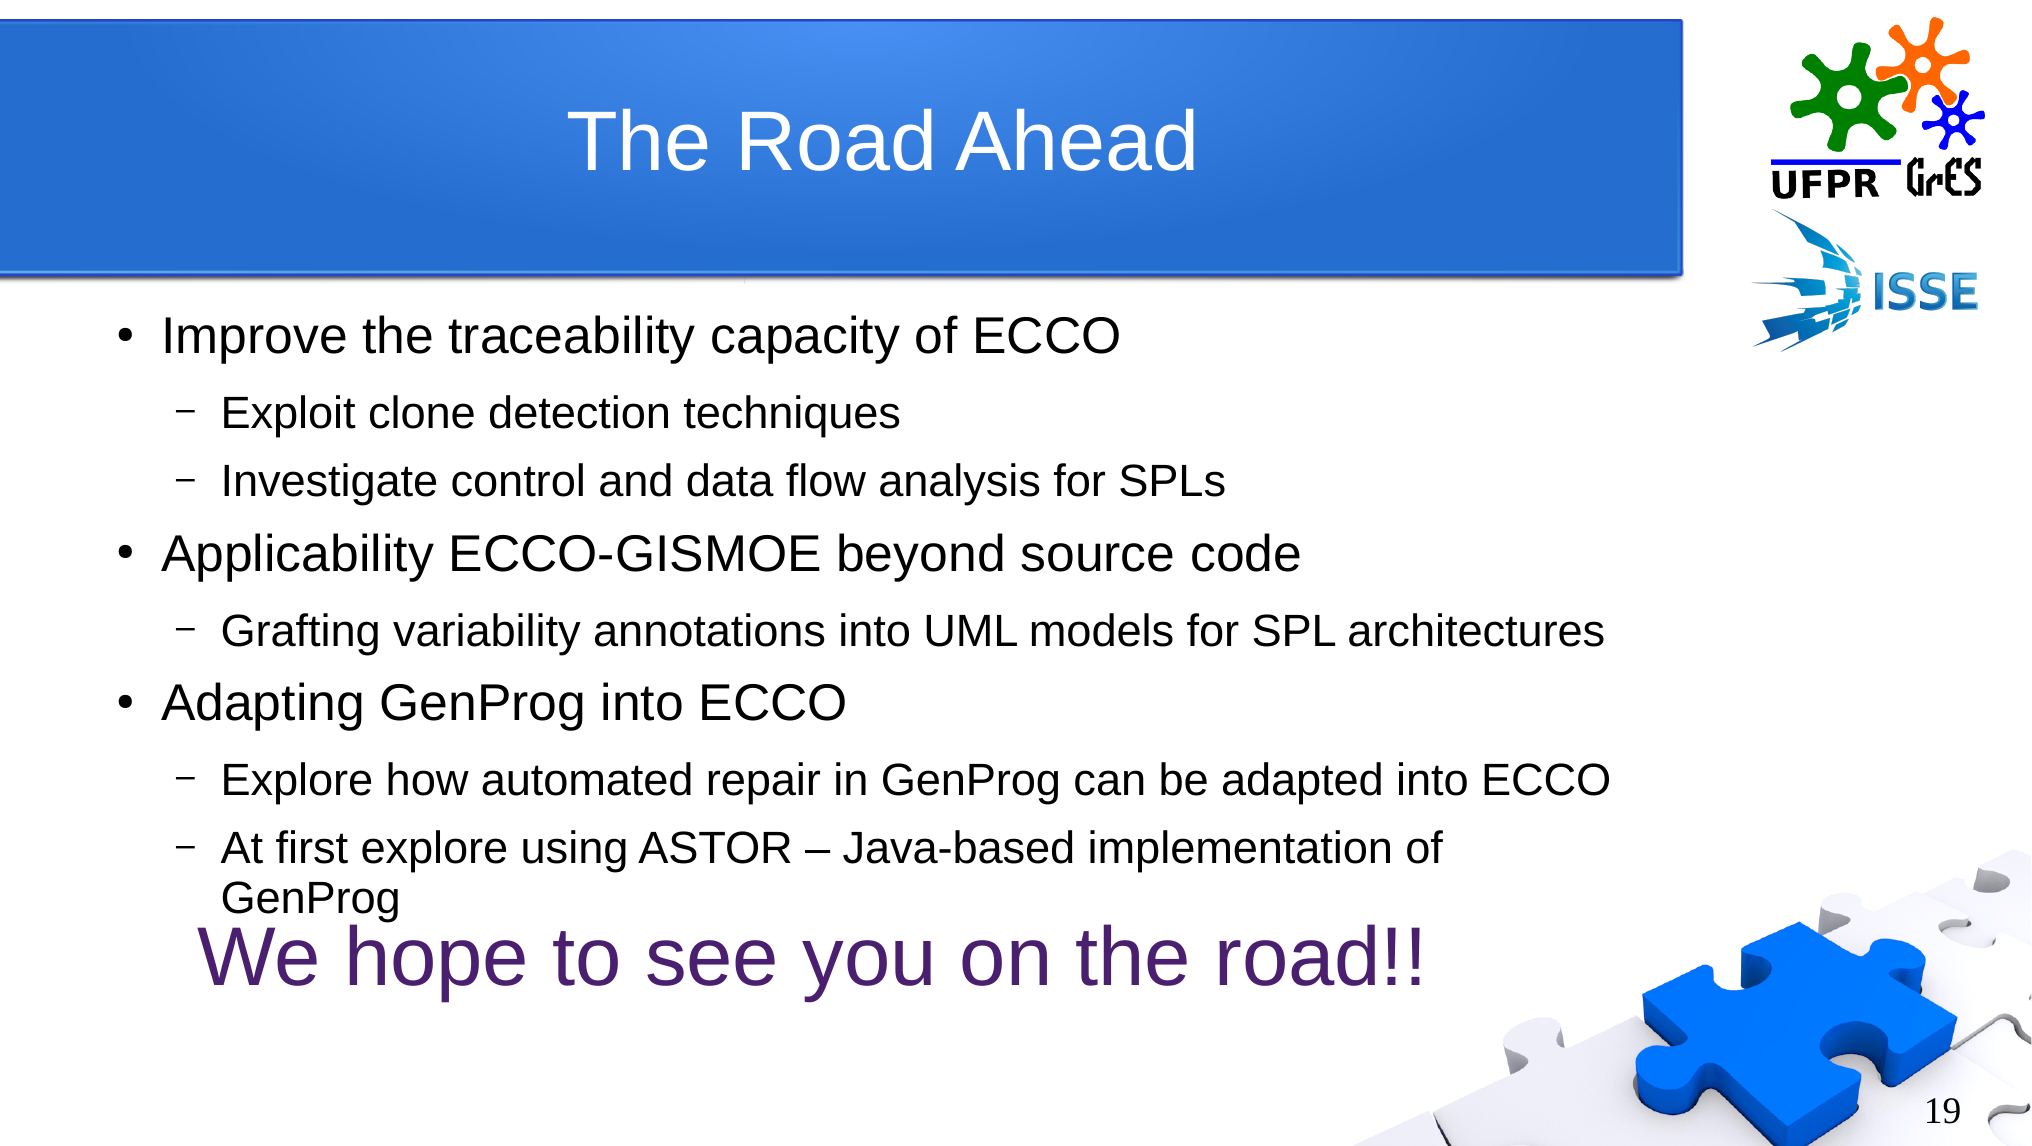

# The Road Ahead
Improve the traceability capacity of ECCO
Exploit clone detection techniques
Investigate control and data flow analysis for SPLs
Applicability ECCO-GISMOE beyond source code
Grafting variability annotations into UML models for SPL architectures
Adapting GenProg into ECCO
Explore how automated repair in GenProg can be adapted into ECCO
At first explore using ASTOR – Java-based implementation of GenProg
We hope to see you on the road!!
19